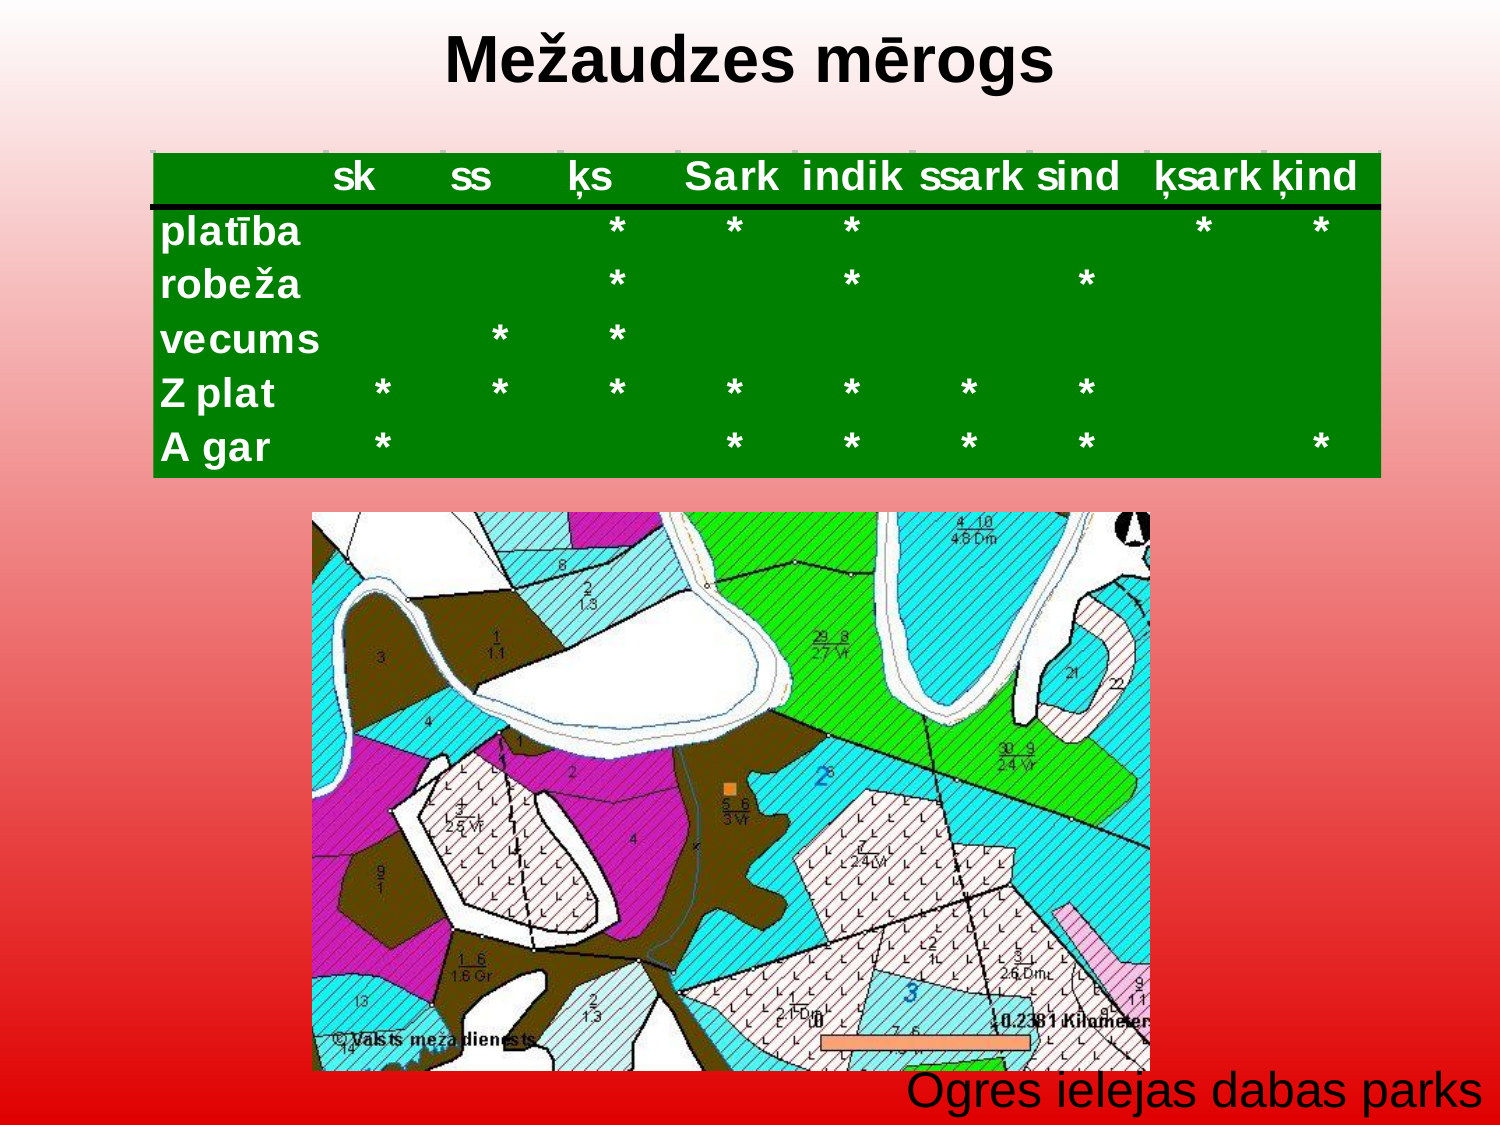

# Mežaudzes mērogs
Ogres ielejas dabas parks